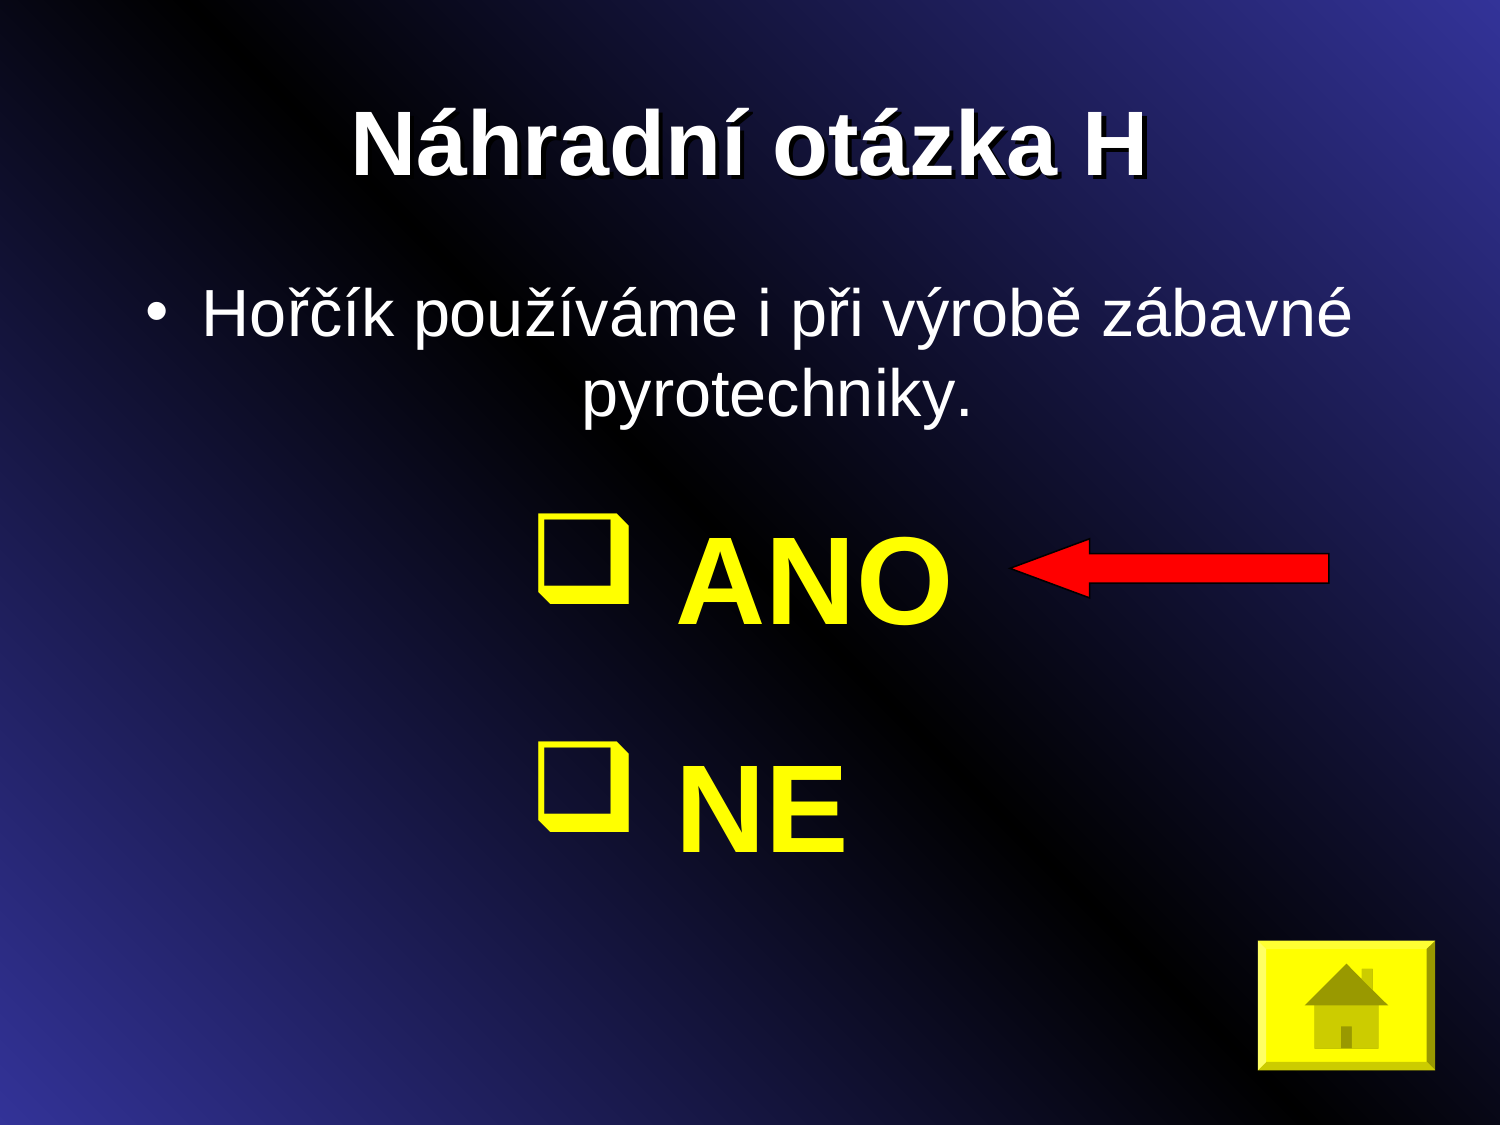

# Náhradní otázka H
Hořčík používáme i při výrobě zábavné pyrotechniky.
 ANO
 NE